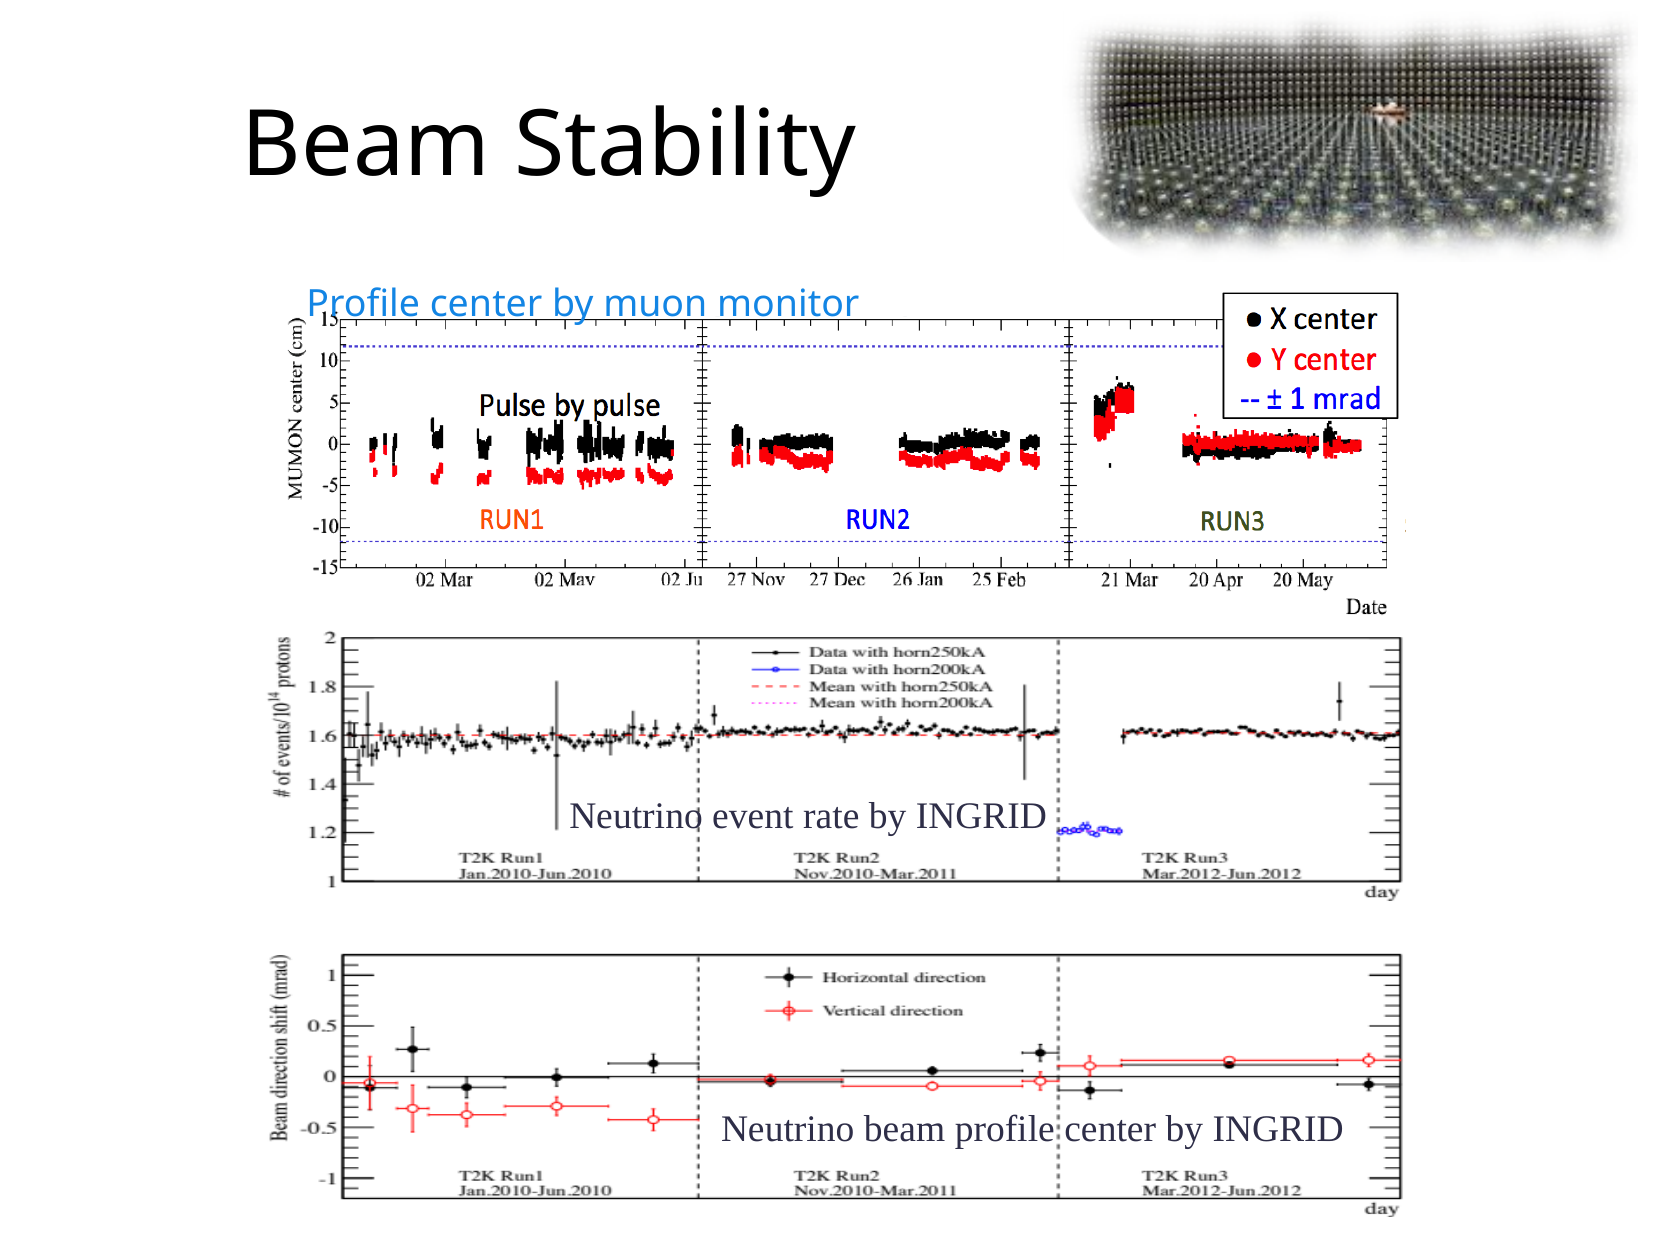

# Beam Stability
Profile center by muon monitor
Neutrino event rate by INGRID
Neutrino beam profile center by INGRID